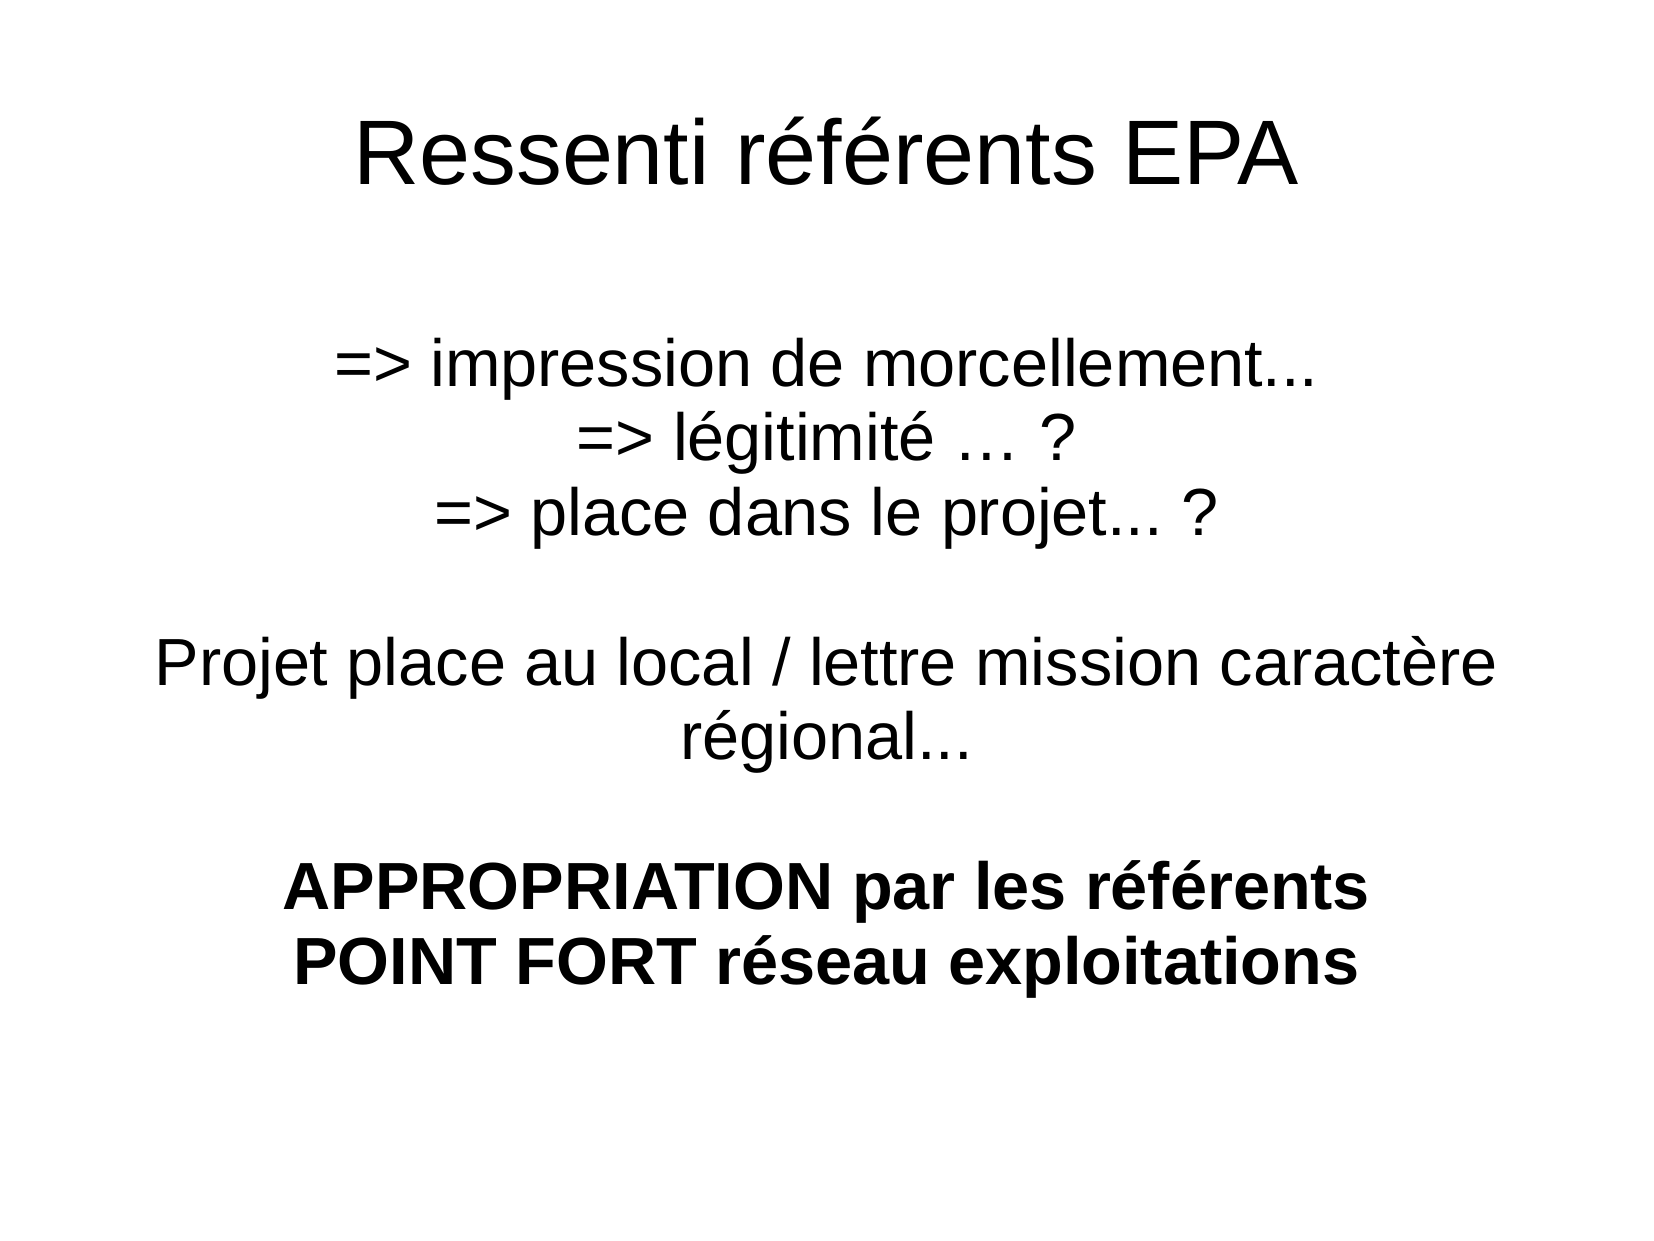

# Ressenti référents EPA
=> impression de morcellement...
=> légitimité … ?
=> place dans le projet... ?
Projet place au local / lettre mission caractère régional...
APPROPRIATION par les référents
POINT FORT réseau exploitations